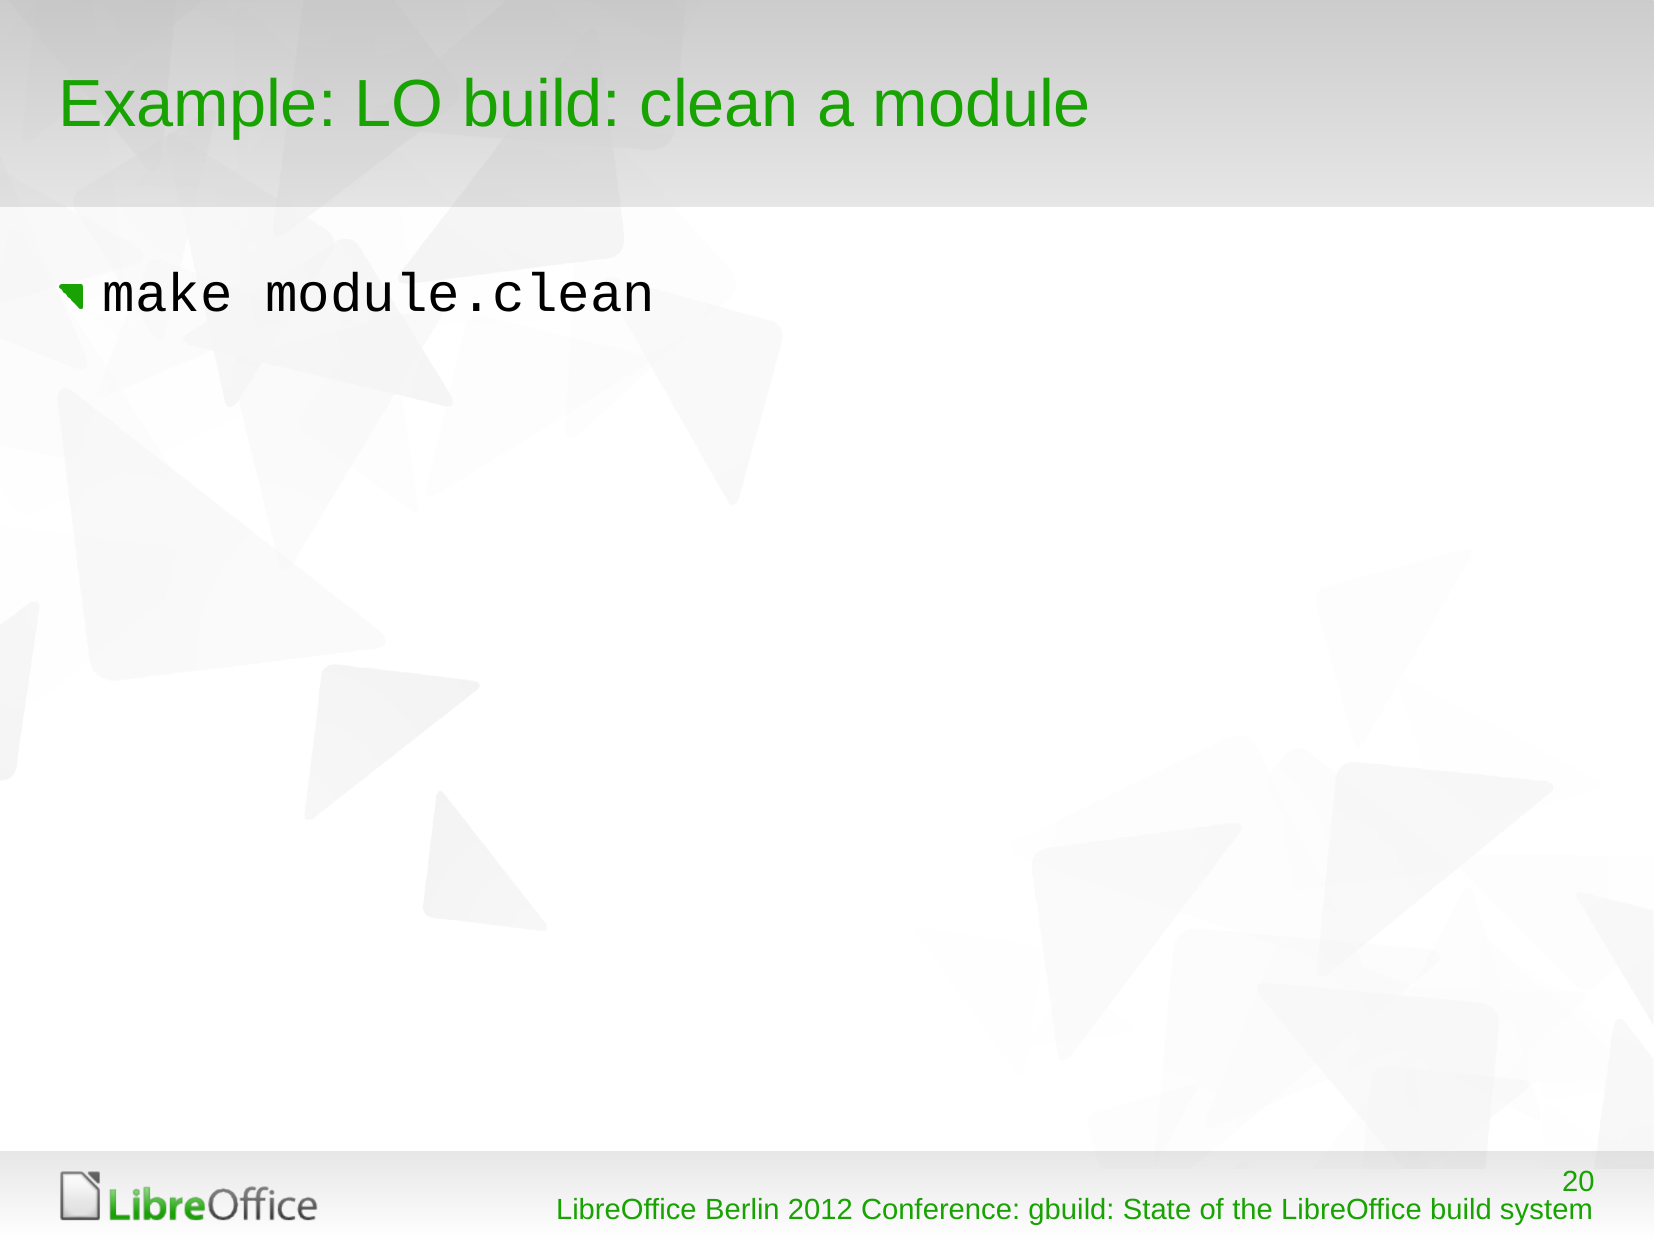

# Example: LO build: clean a module
make module.clean
20
LibreOffice Berlin 2012 Conference: gbuild: State of the LibreOffice build system